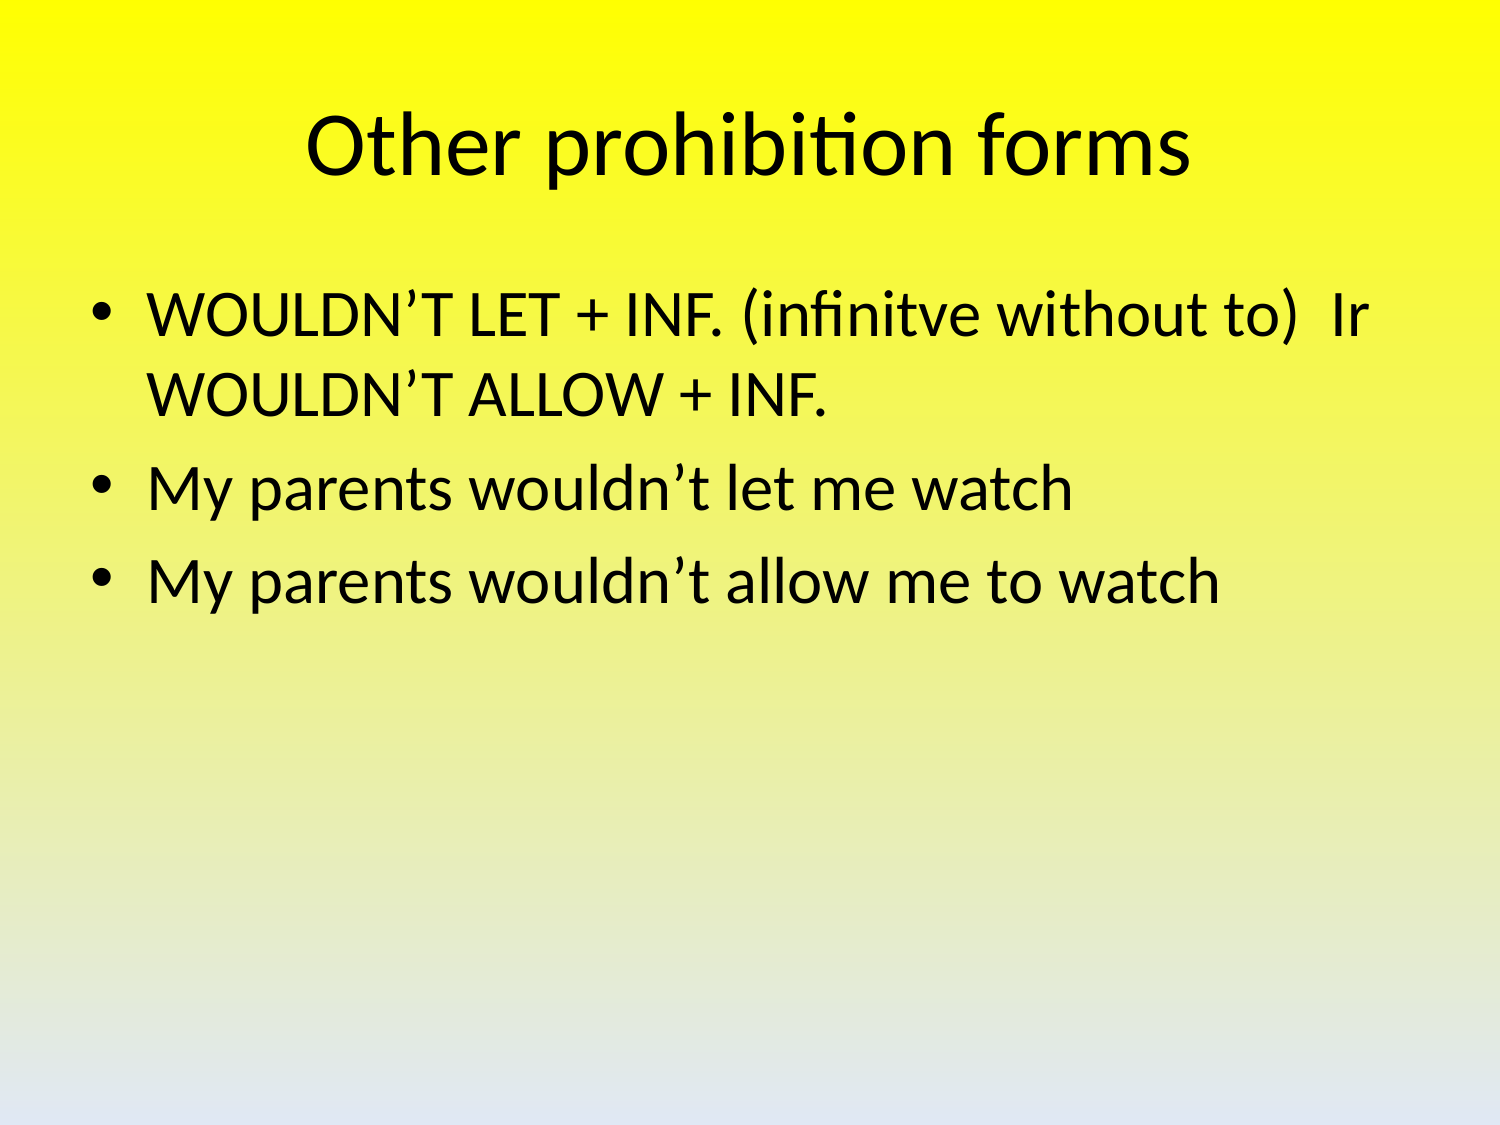

# Other prohibition forms
WOULDN’T LET + INF. (infinitve without to) Ir WOULDN’T ALLOW + INF.
My parents wouldn’t let me watch
My parents wouldn’t allow me to watch